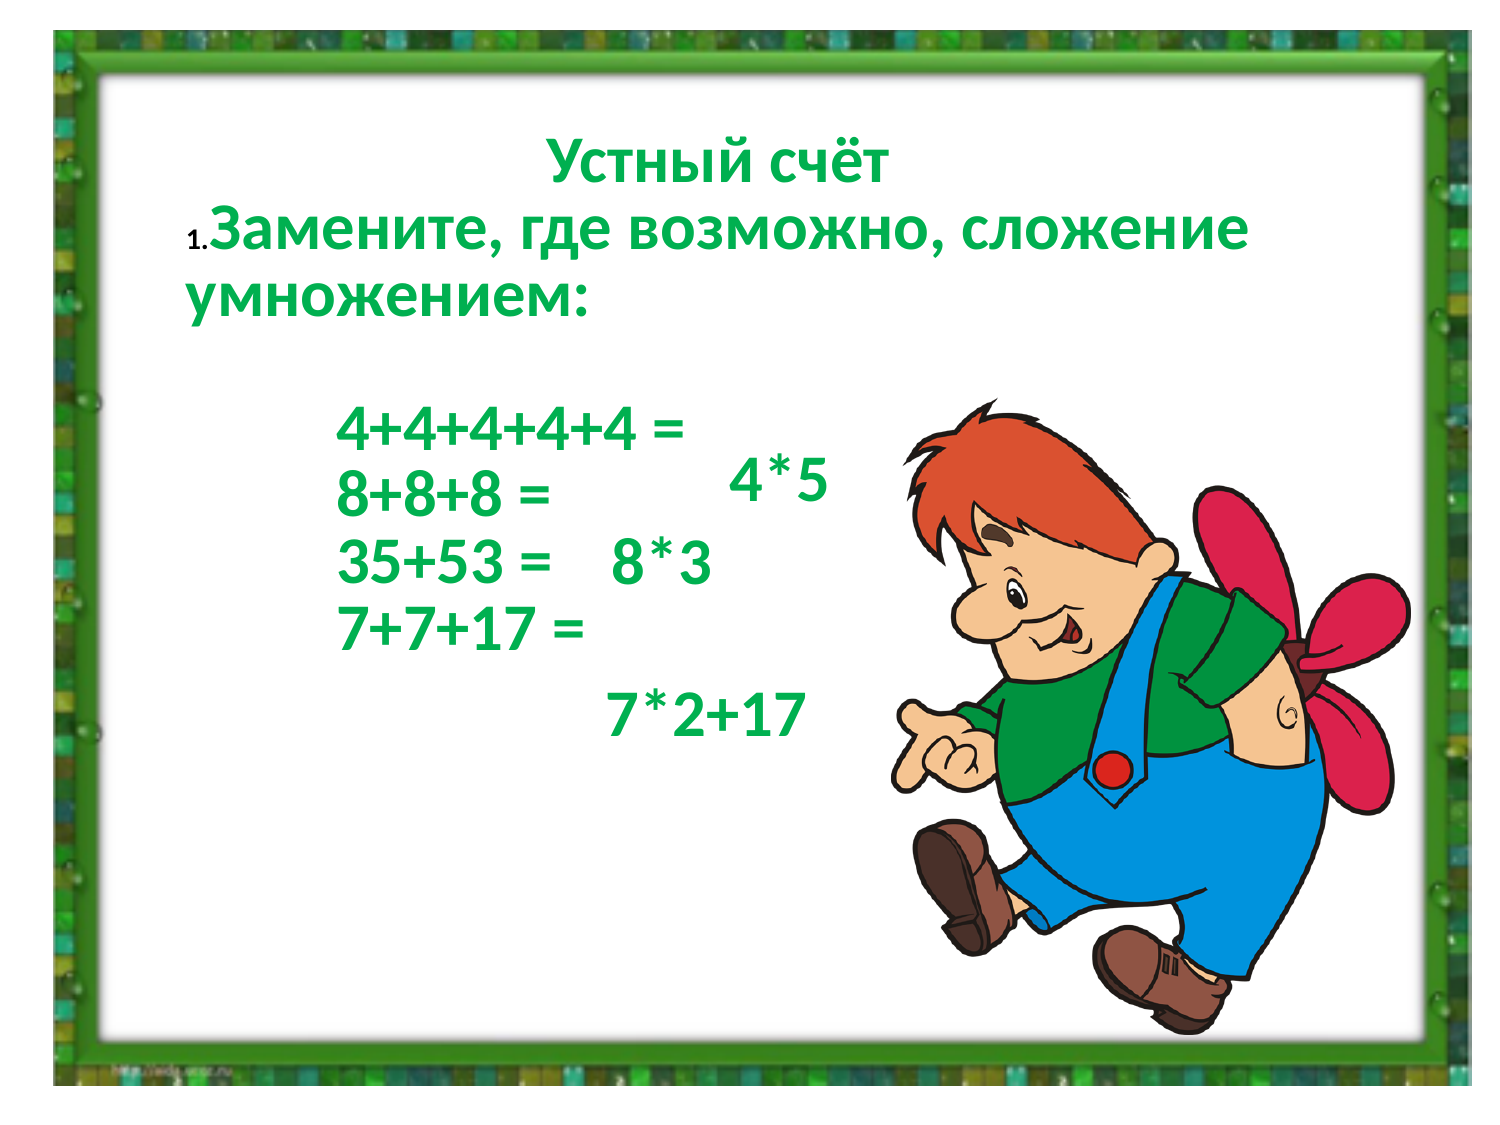

Устный счёт
Замените, где возможно, сложение умножением:
 4+4+4+4+4 =
 8+8+8 =
 35+53 =
 7+7+17 =
#
4*5
8*3
7*2+17